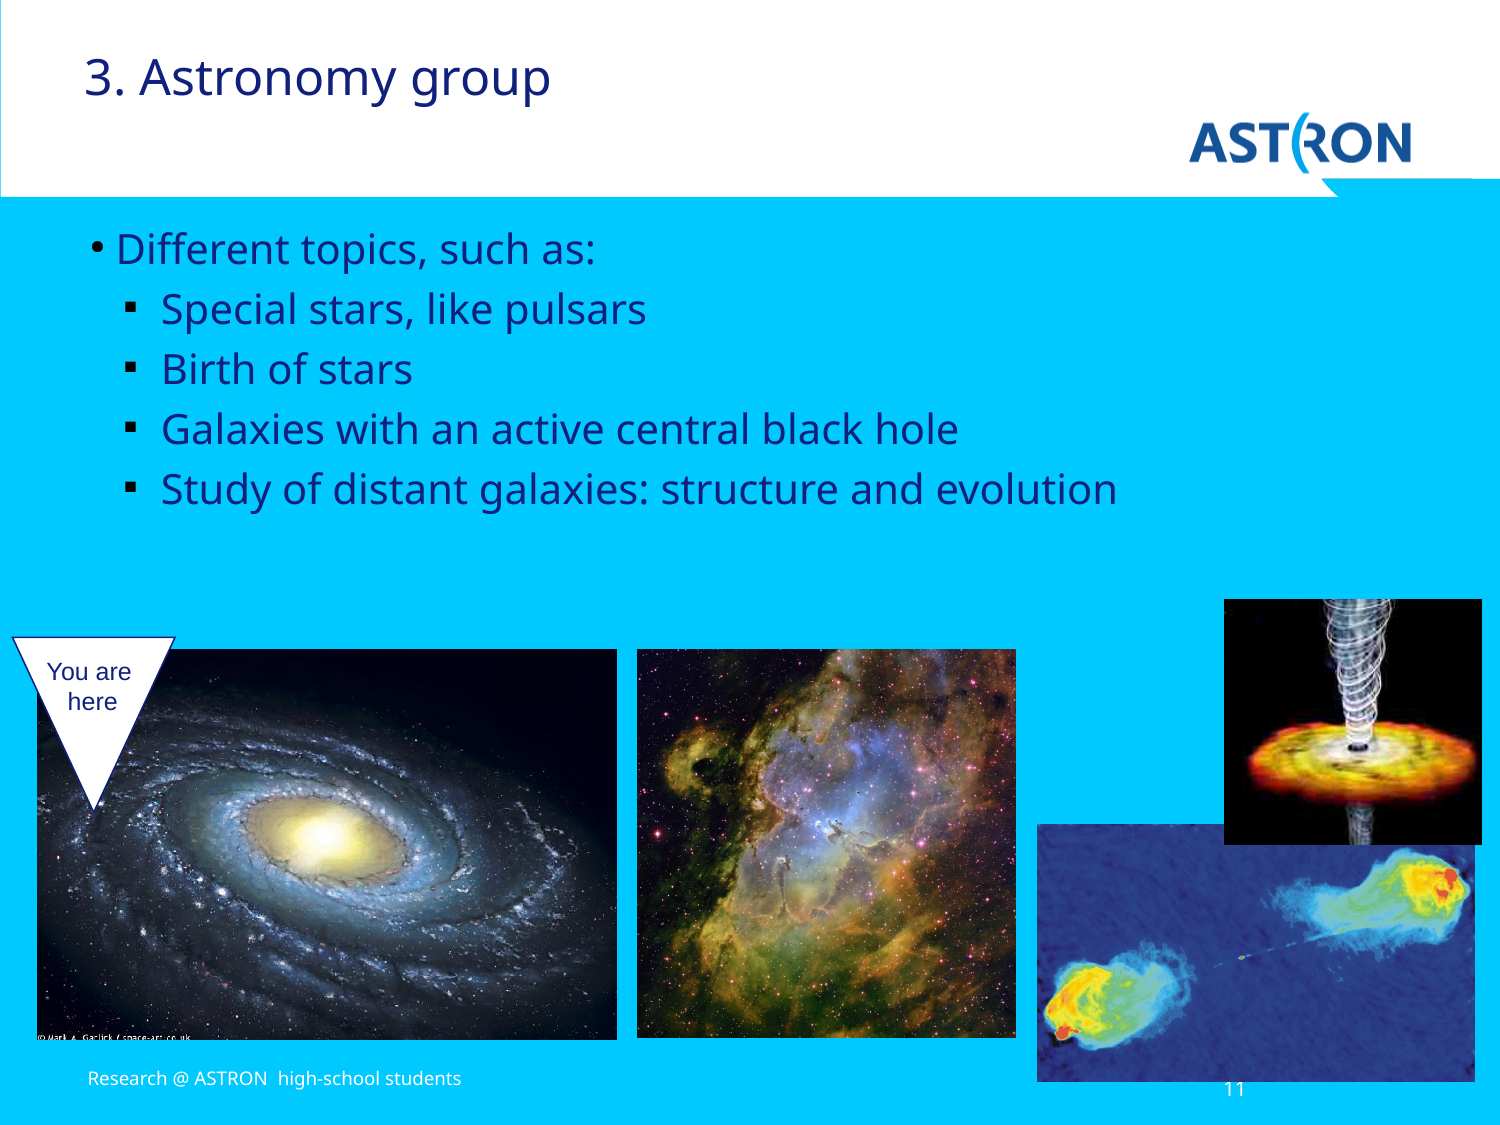

3. Astronomy group
 Different topics, such as:
Special stars, like pulsars
Birth of stars
Galaxies with an active central black hole
Study of distant galaxies: structure and evolution
You are
here
Research @ ASTRON high-school students